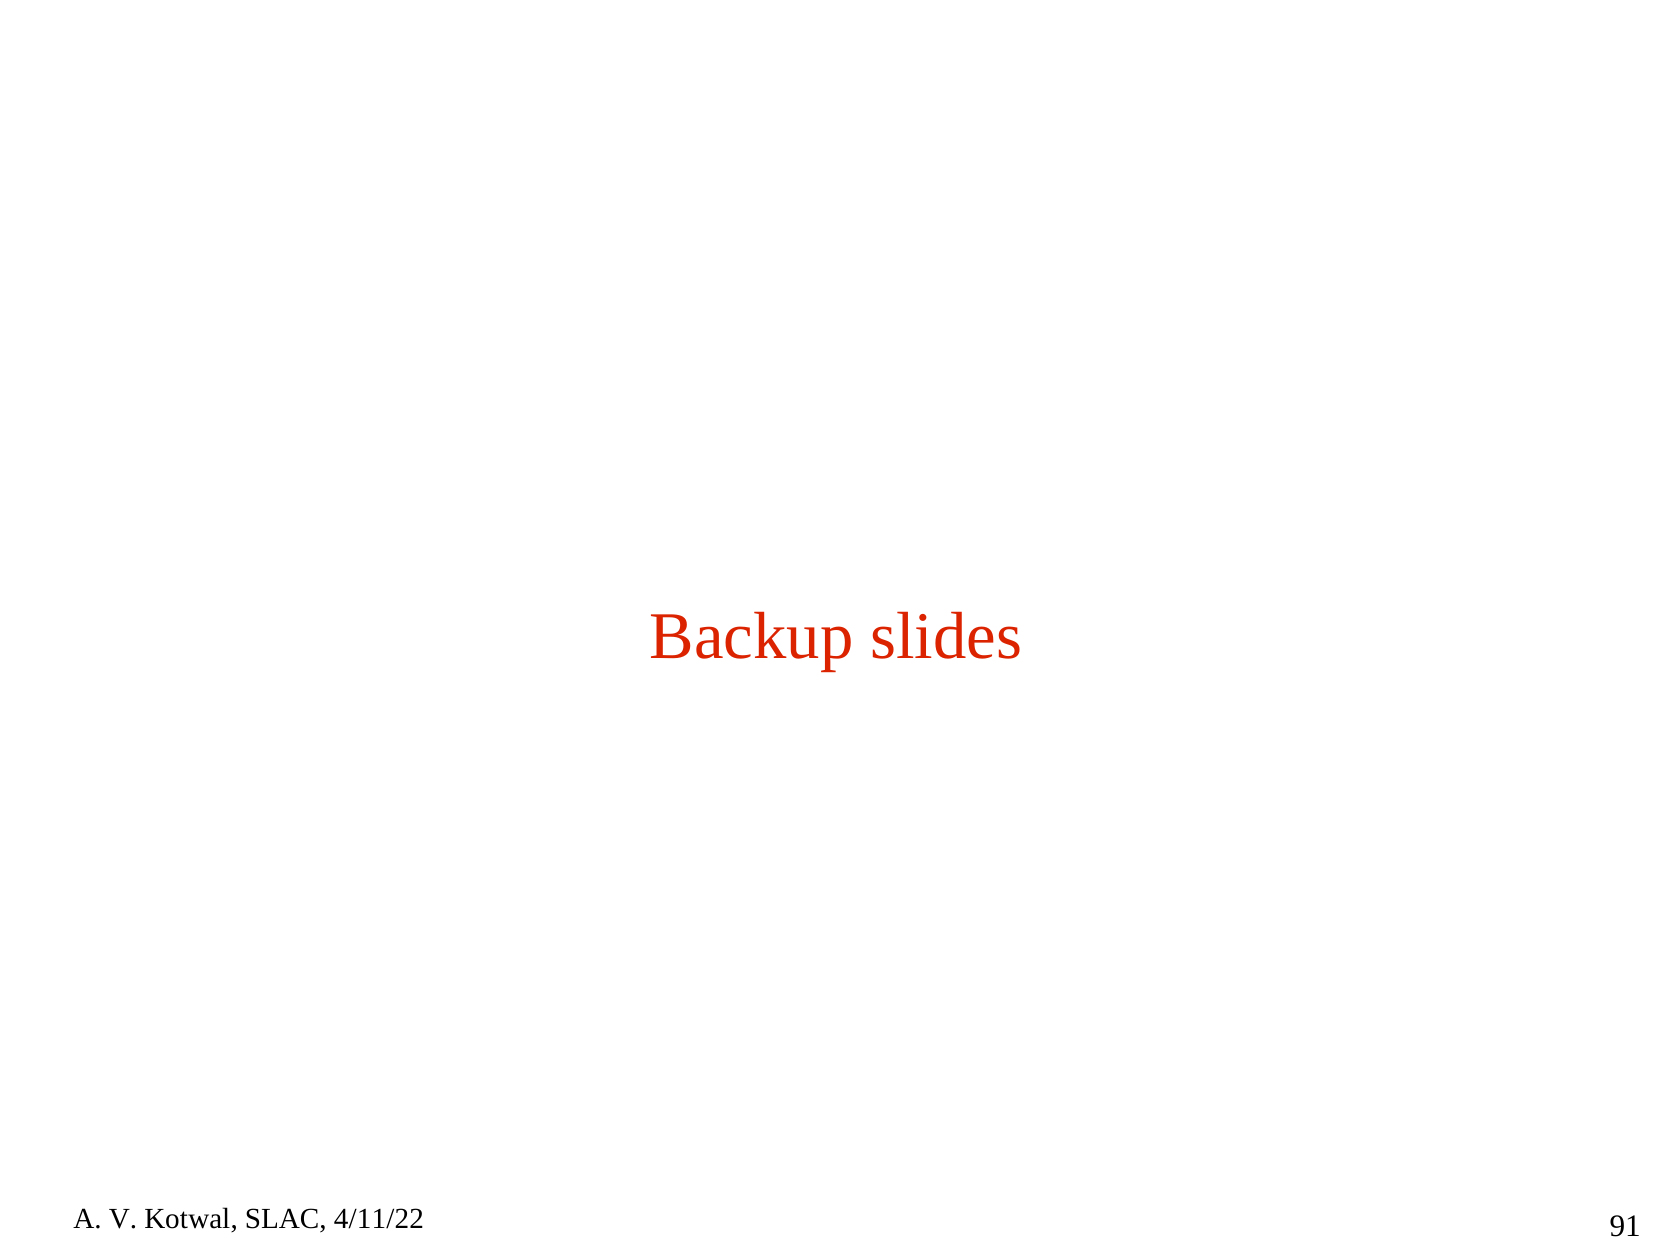

# Backup slides
A. V. Kotwal, SLAC, 4/11/22